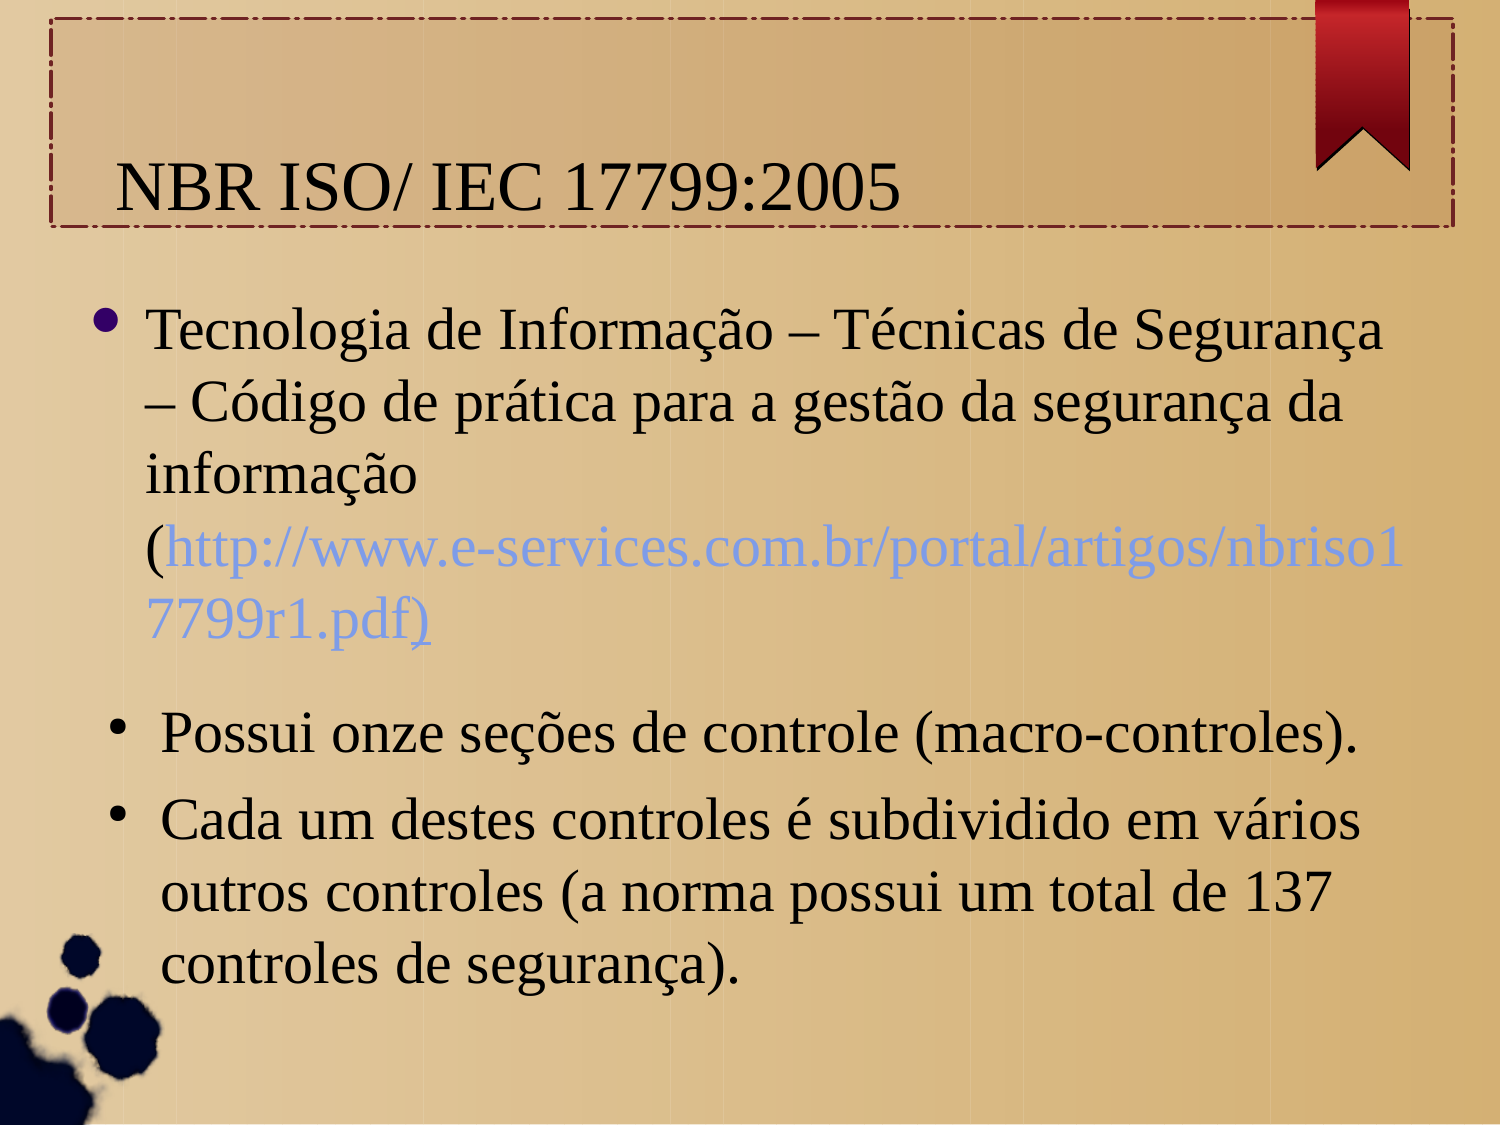

# NBR ISO/ IEC 17799:2005
Tecnologia de Informação – Técnicas de Segurança – Código de prática para a gestão da segurança da informação (http://www.e-services.com.br/portal/artigos/nbriso17799r1.pdf)
Possui onze seções de controle (macro-controles).
Cada um destes controles é subdividido em vários outros controles (a norma possui um total de 137 controles de segurança).